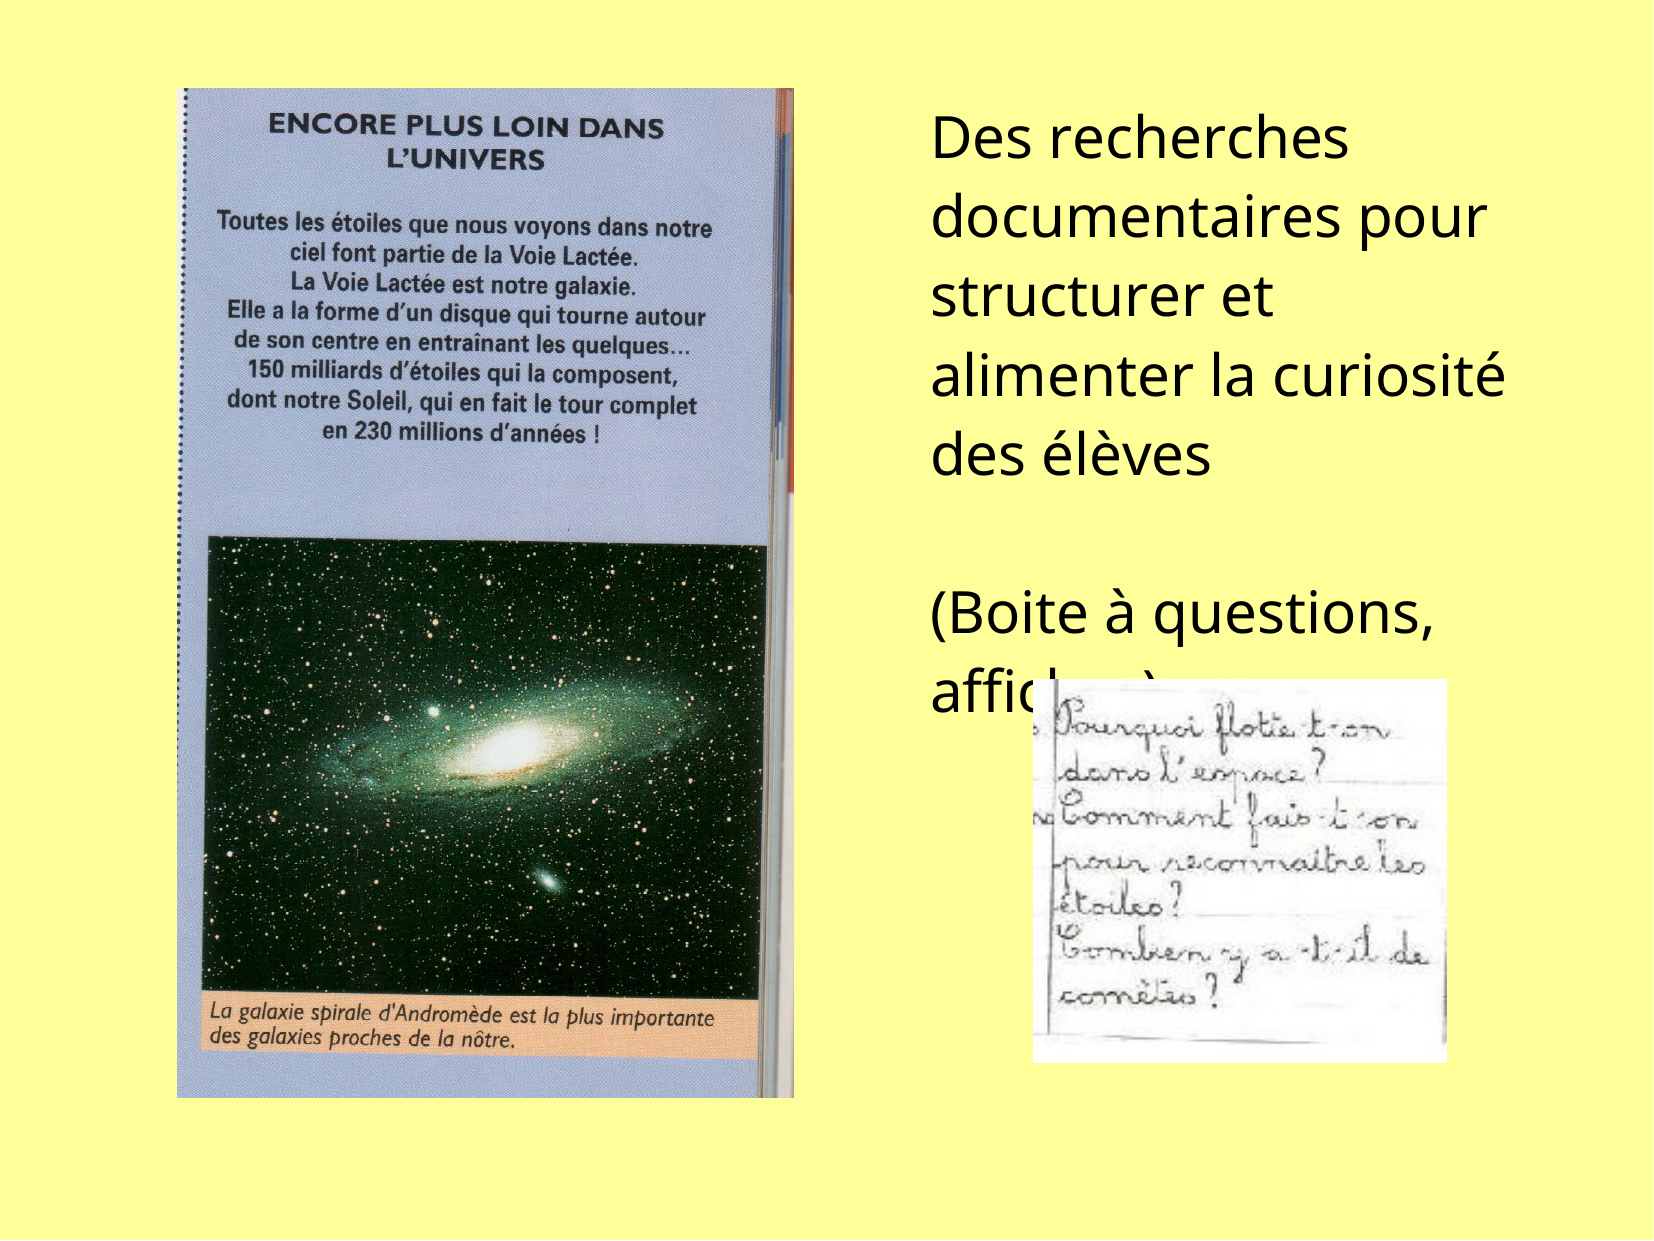

Des recherches documentaires pour structurer et alimenter la curiosité des élèves
(Boite à questions, affiches)